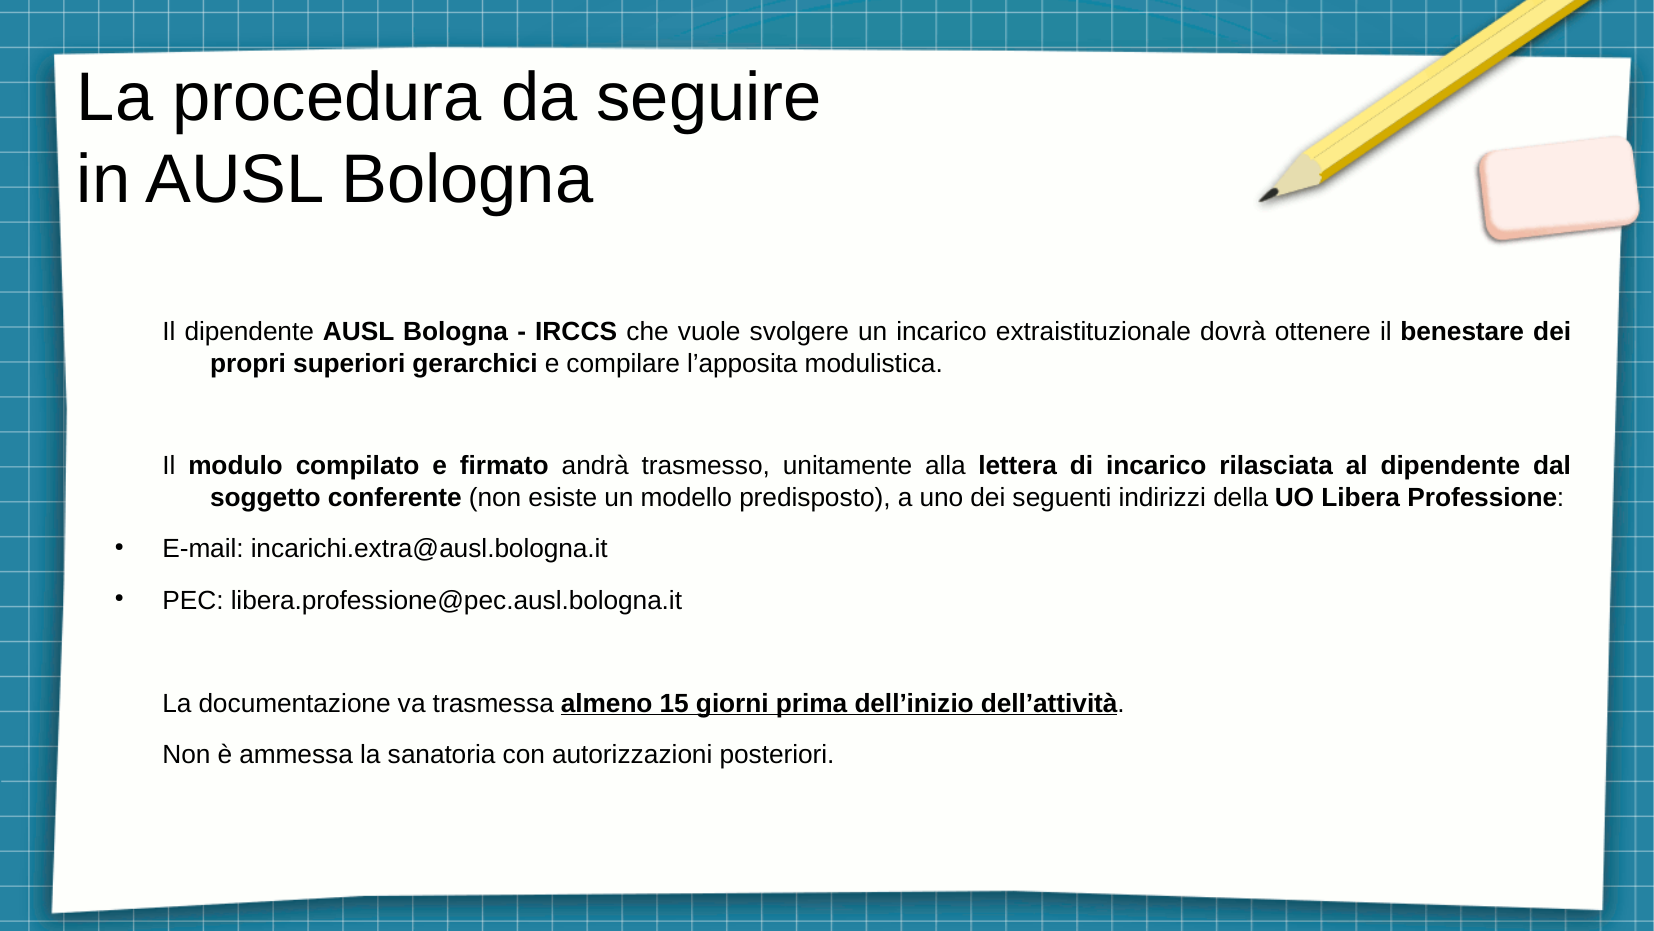

# La procedura da seguire in AUSL Bologna
Il dipendente AUSL Bologna - IRCCS che vuole svolgere un incarico extraistituzionale dovrà ottenere il benestare dei propri superiori gerarchici e compilare l’apposita modulistica.
Il modulo compilato e firmato andrà trasmesso, unitamente alla lettera di incarico rilasciata al dipendente dal soggetto conferente (non esiste un modello predisposto), a uno dei seguenti indirizzi della UO Libera Professione:
E-mail: incarichi.extra@ausl.bologna.it
PEC: libera.professione@pec.ausl.bologna.it
La documentazione va trasmessa almeno 15 giorni prima dell’inizio dell’attività.
Non è ammessa la sanatoria con autorizzazioni posteriori.